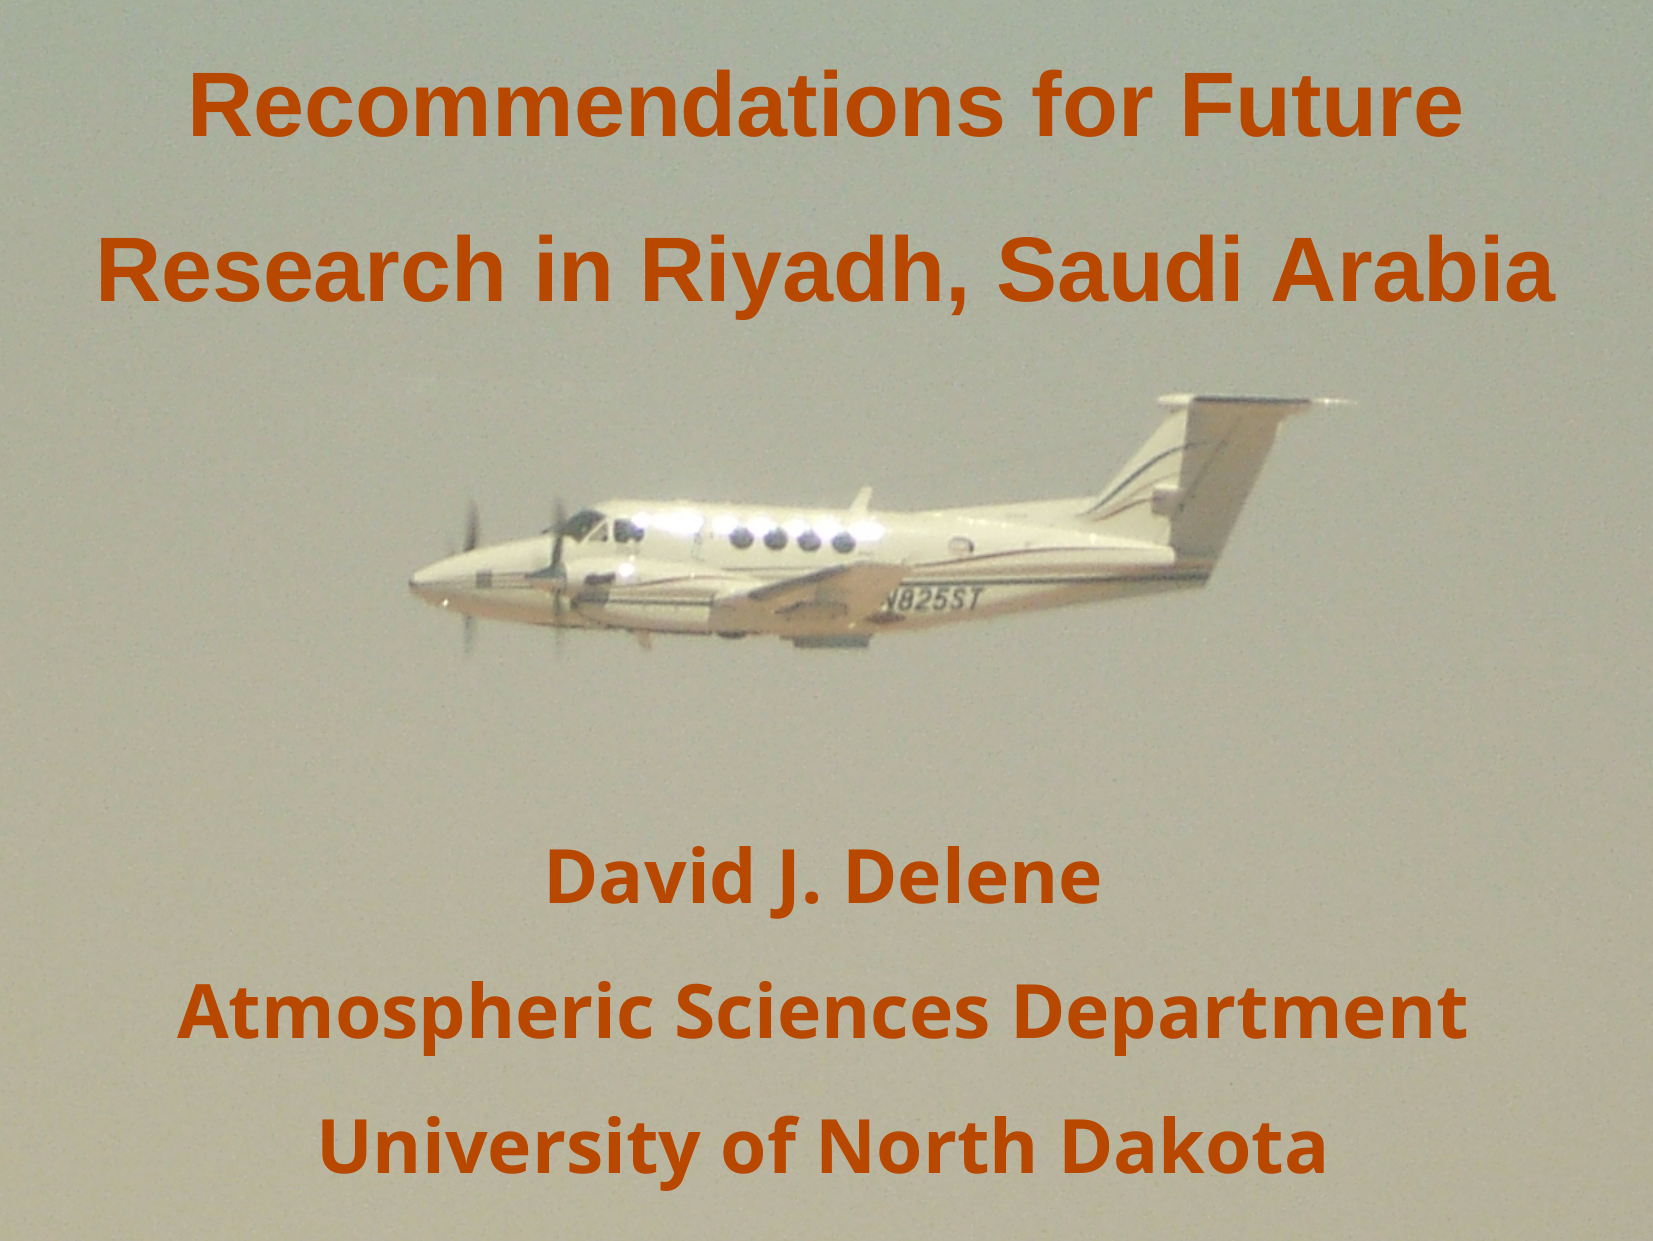

Recommendations for Future Research in Riyadh, Saudi Arabia
David J. Delene
Atmospheric Sciences Department
University of North Dakota